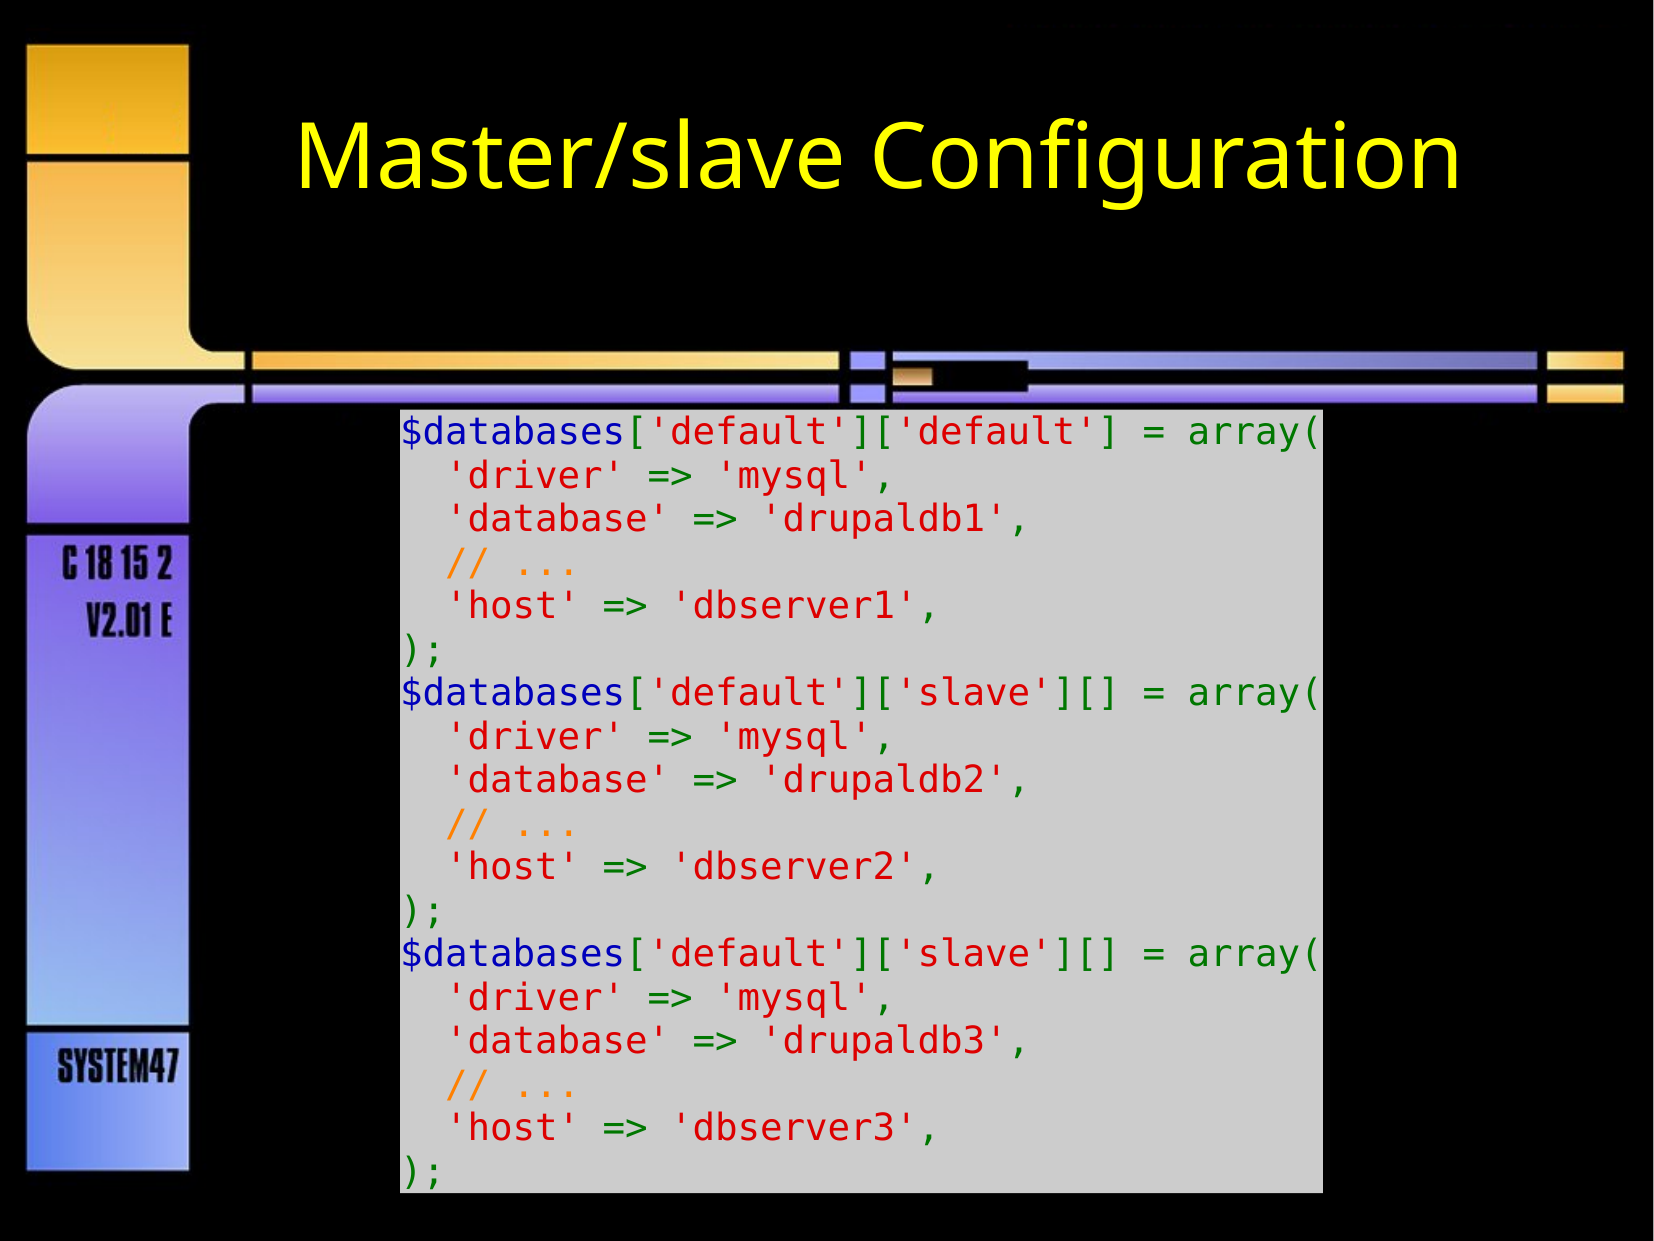

# Master/slave Configuration
$databases['default']['default'] = array(
  'driver' => 'mysql',
  'database' => 'drupaldb1',
  // ...
  'host' => 'dbserver1',
);
$databases['default']['slave'][] = array(
  'driver' => 'mysql',
  'database' => 'drupaldb2',
  // ...
  'host' => 'dbserver2',
);
$databases['default']['slave'][] = array(
  'driver' => 'mysql',
  'database' => 'drupaldb3',
  // ...
  'host' => 'dbserver3',
);